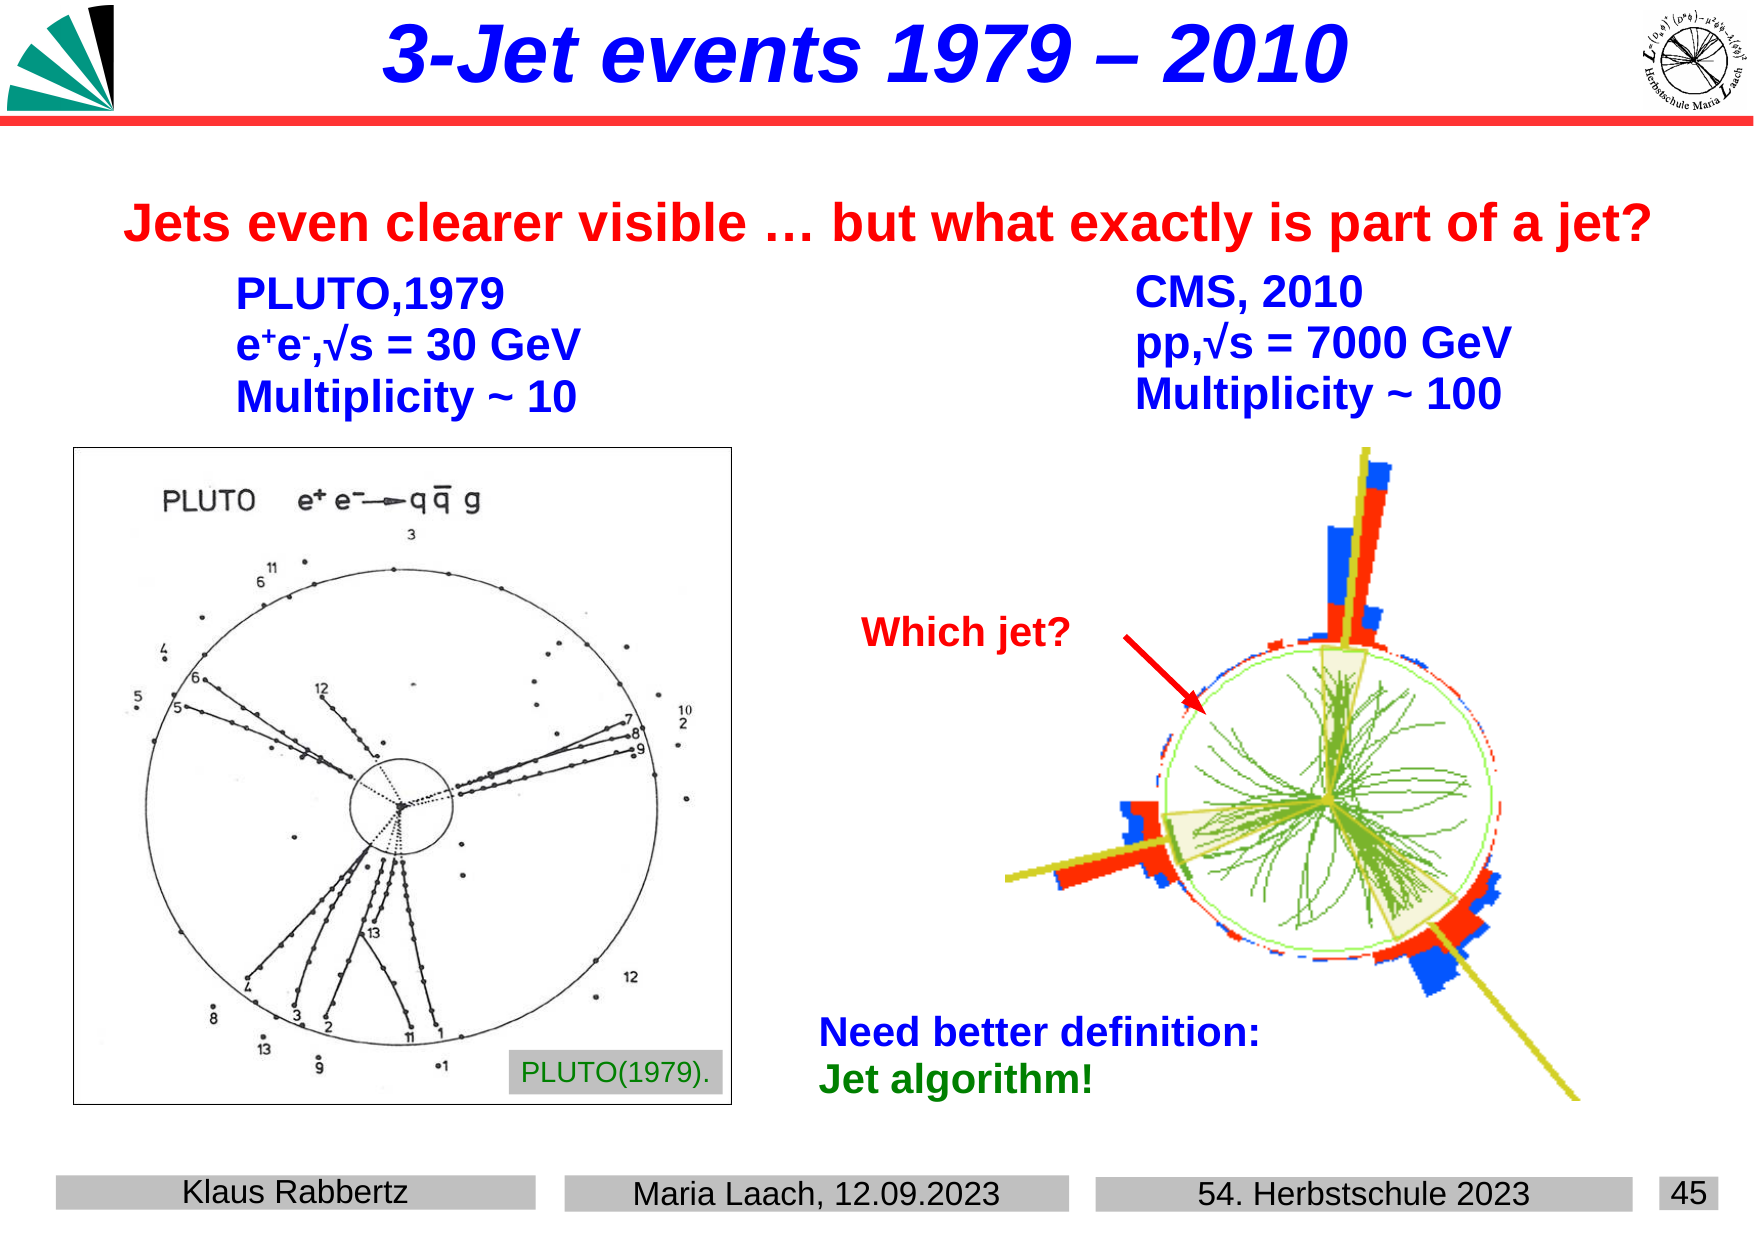

# 3-Jet events 1979 – 2010
Jets even clearer visible … but what exactly is part of a jet?
CMS, 2010
pp,√s = 7000 GeV
Multiplicity ~ 100
PLUTO,1979
e+e-,√s = 30 GeV
Multiplicity ~ 10
Which jet?
Need better definition:
Jet algorithm!
PLUTO(1979).